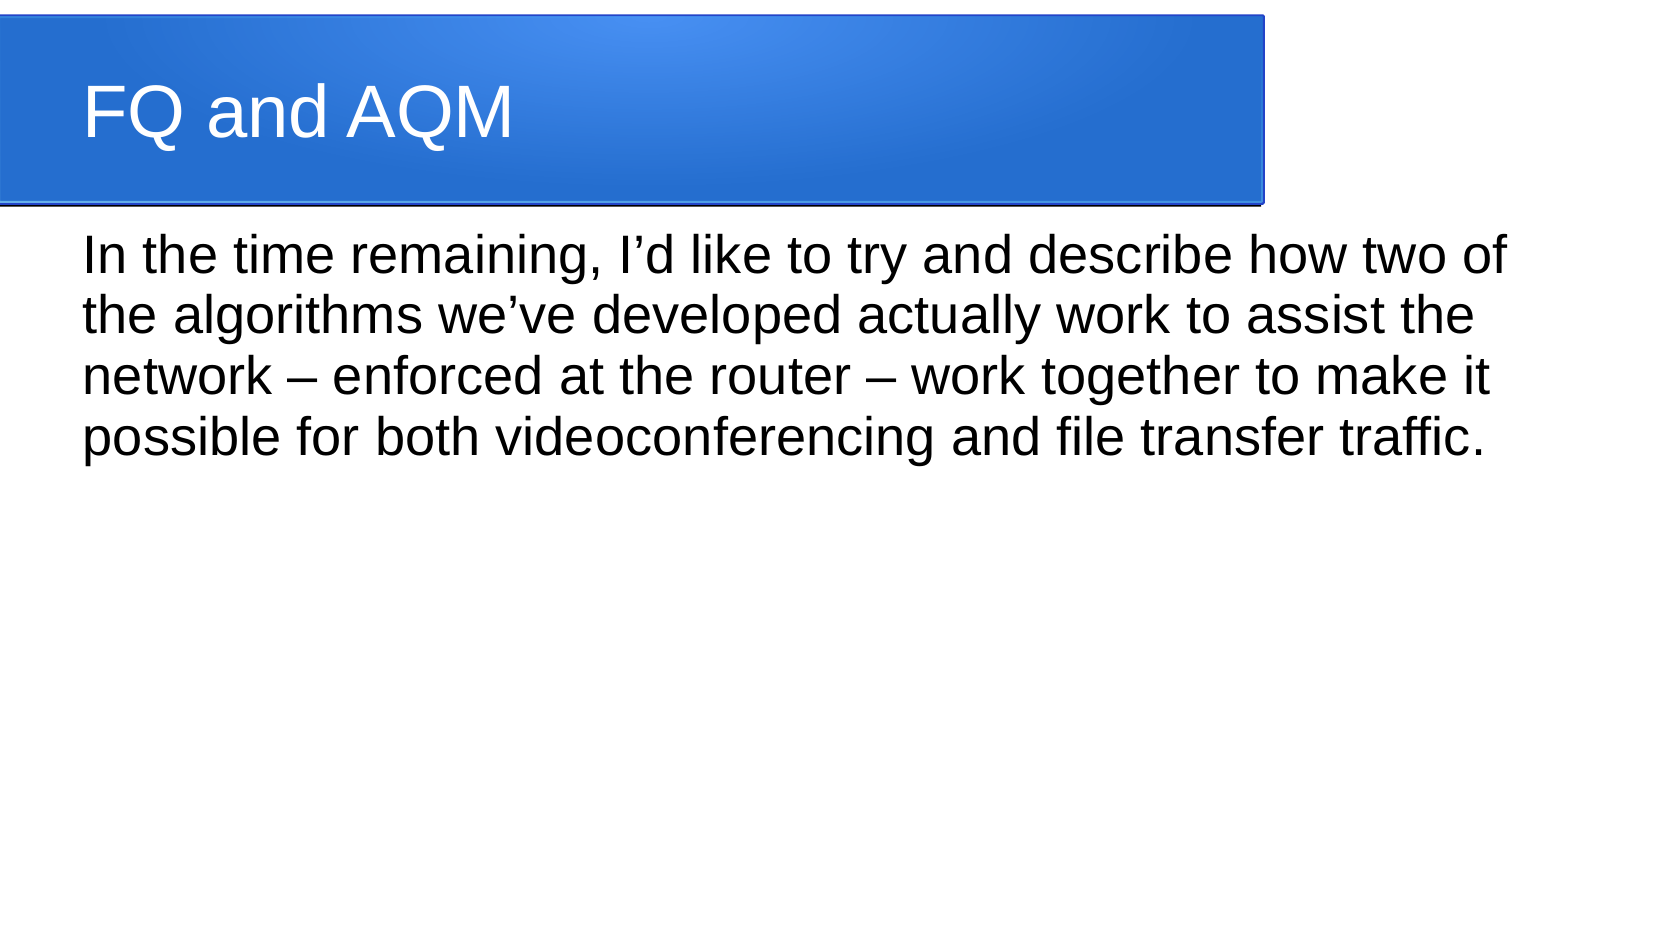

# FQ and AQM
In the time remaining, I’d like to try and describe how two of the algorithms we’ve developed actually work to assist the network – enforced at the router – work together to make it possible for both videoconferencing and file transfer traffic.